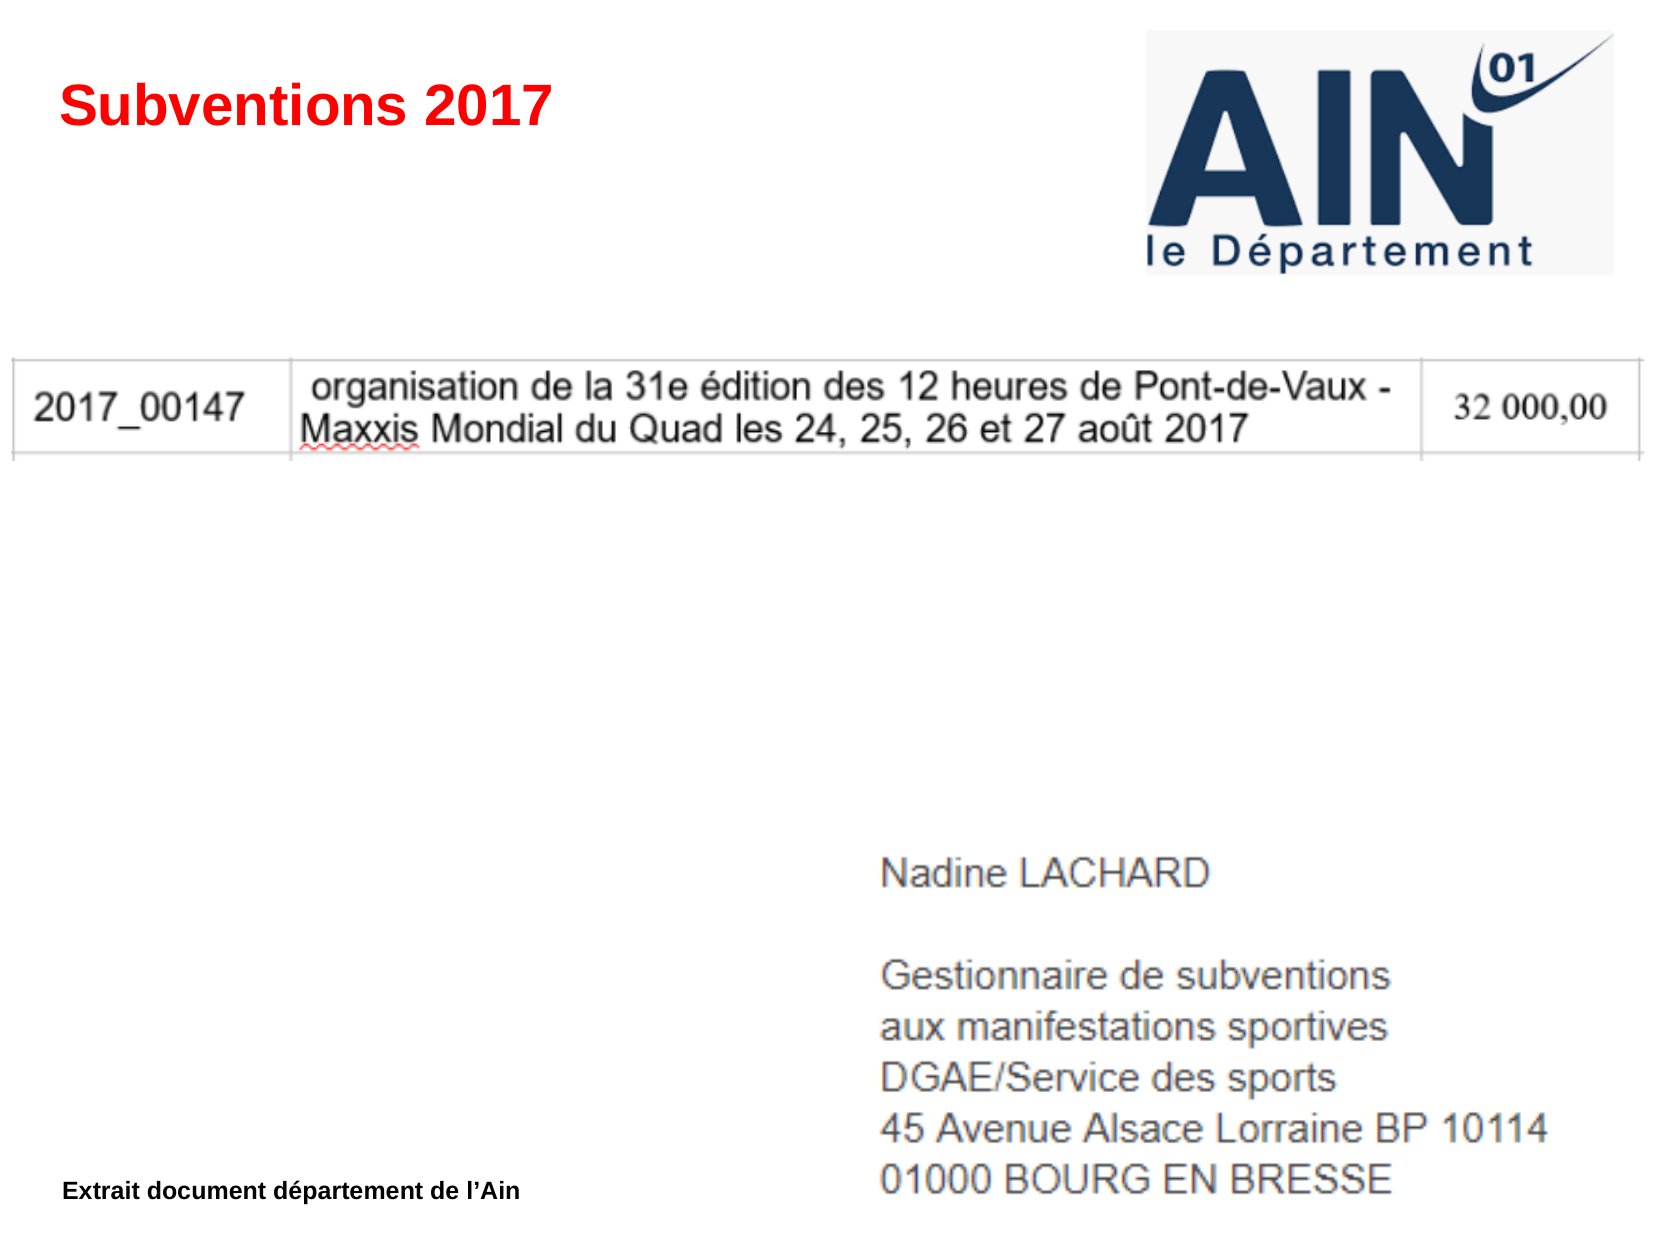

# Subventions 2017
Extrait document département de l’Ain